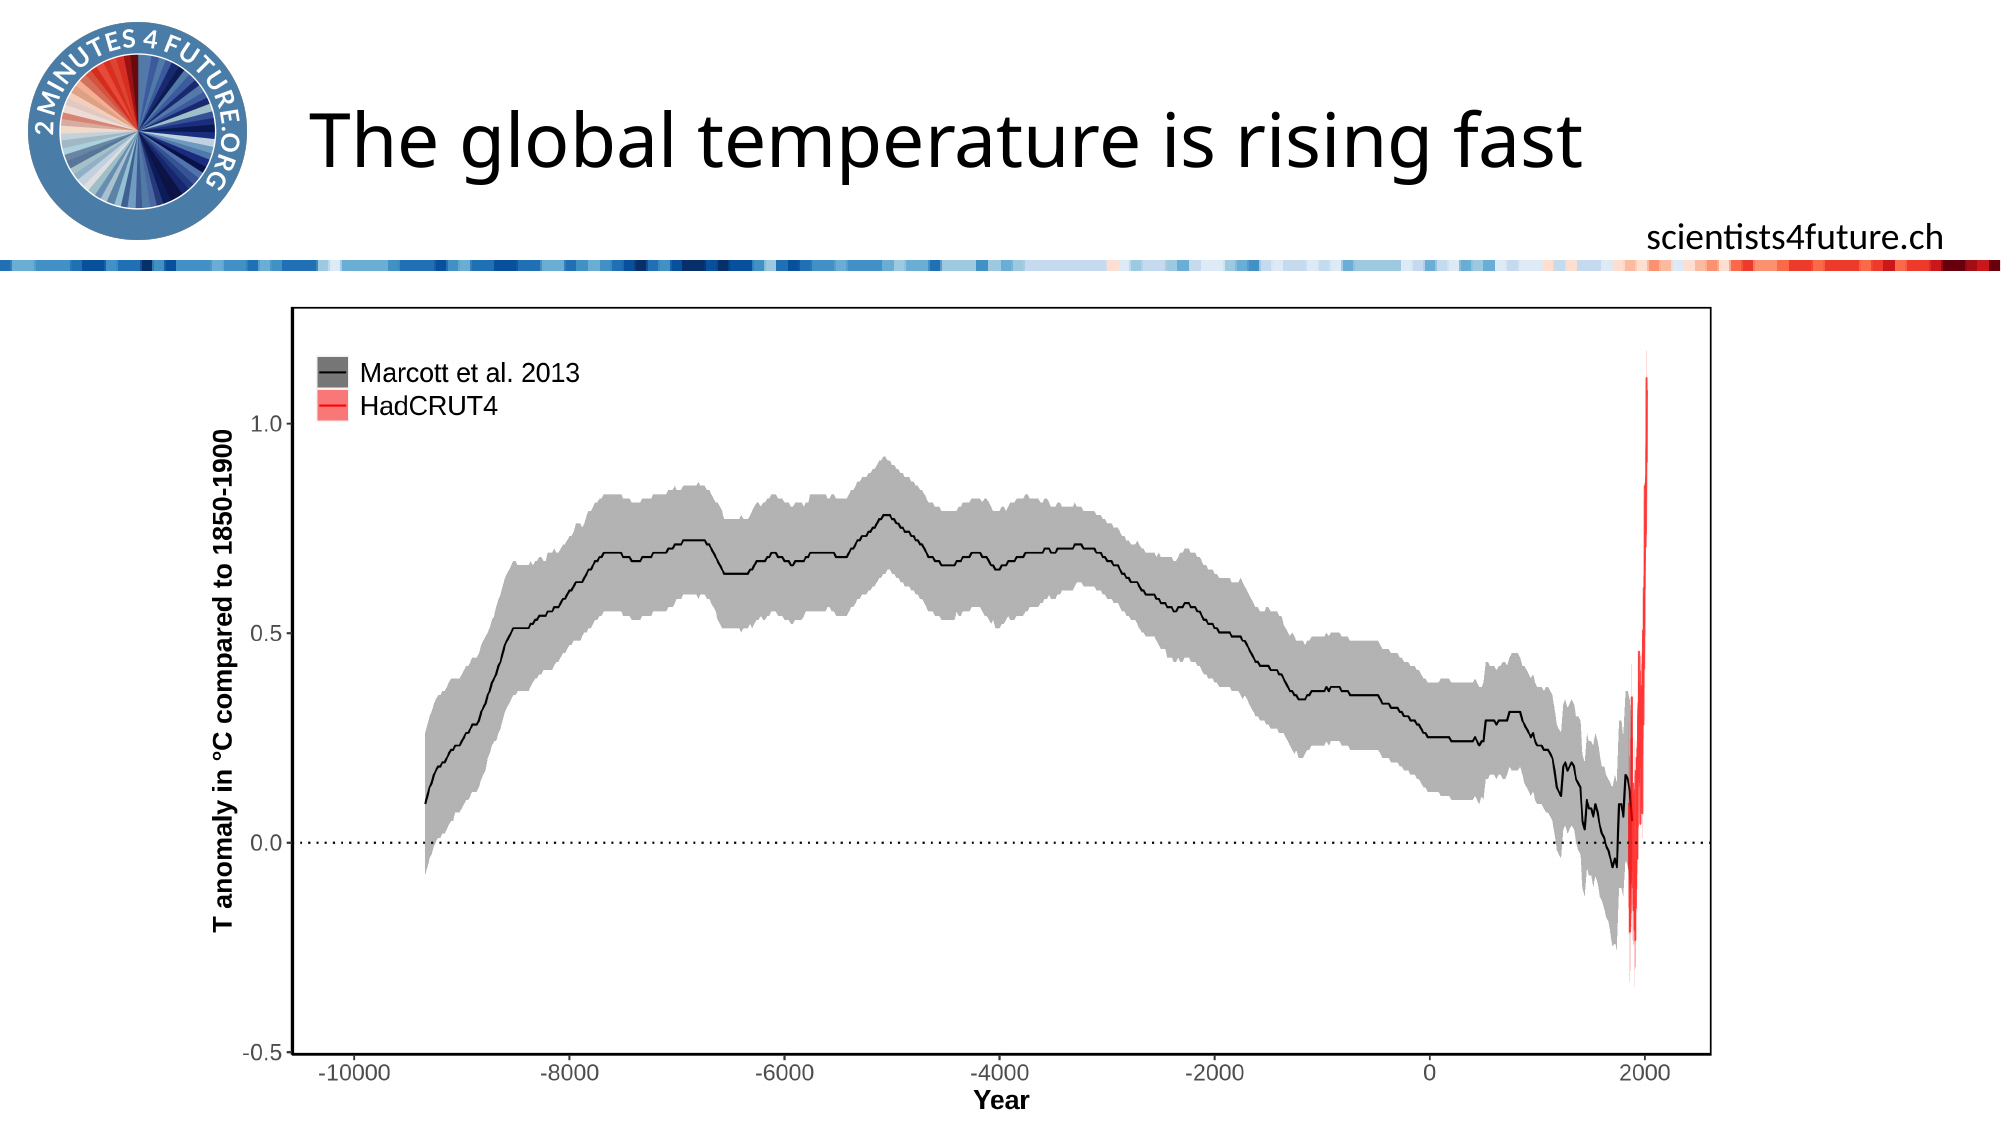

# The global temperature is rising fast